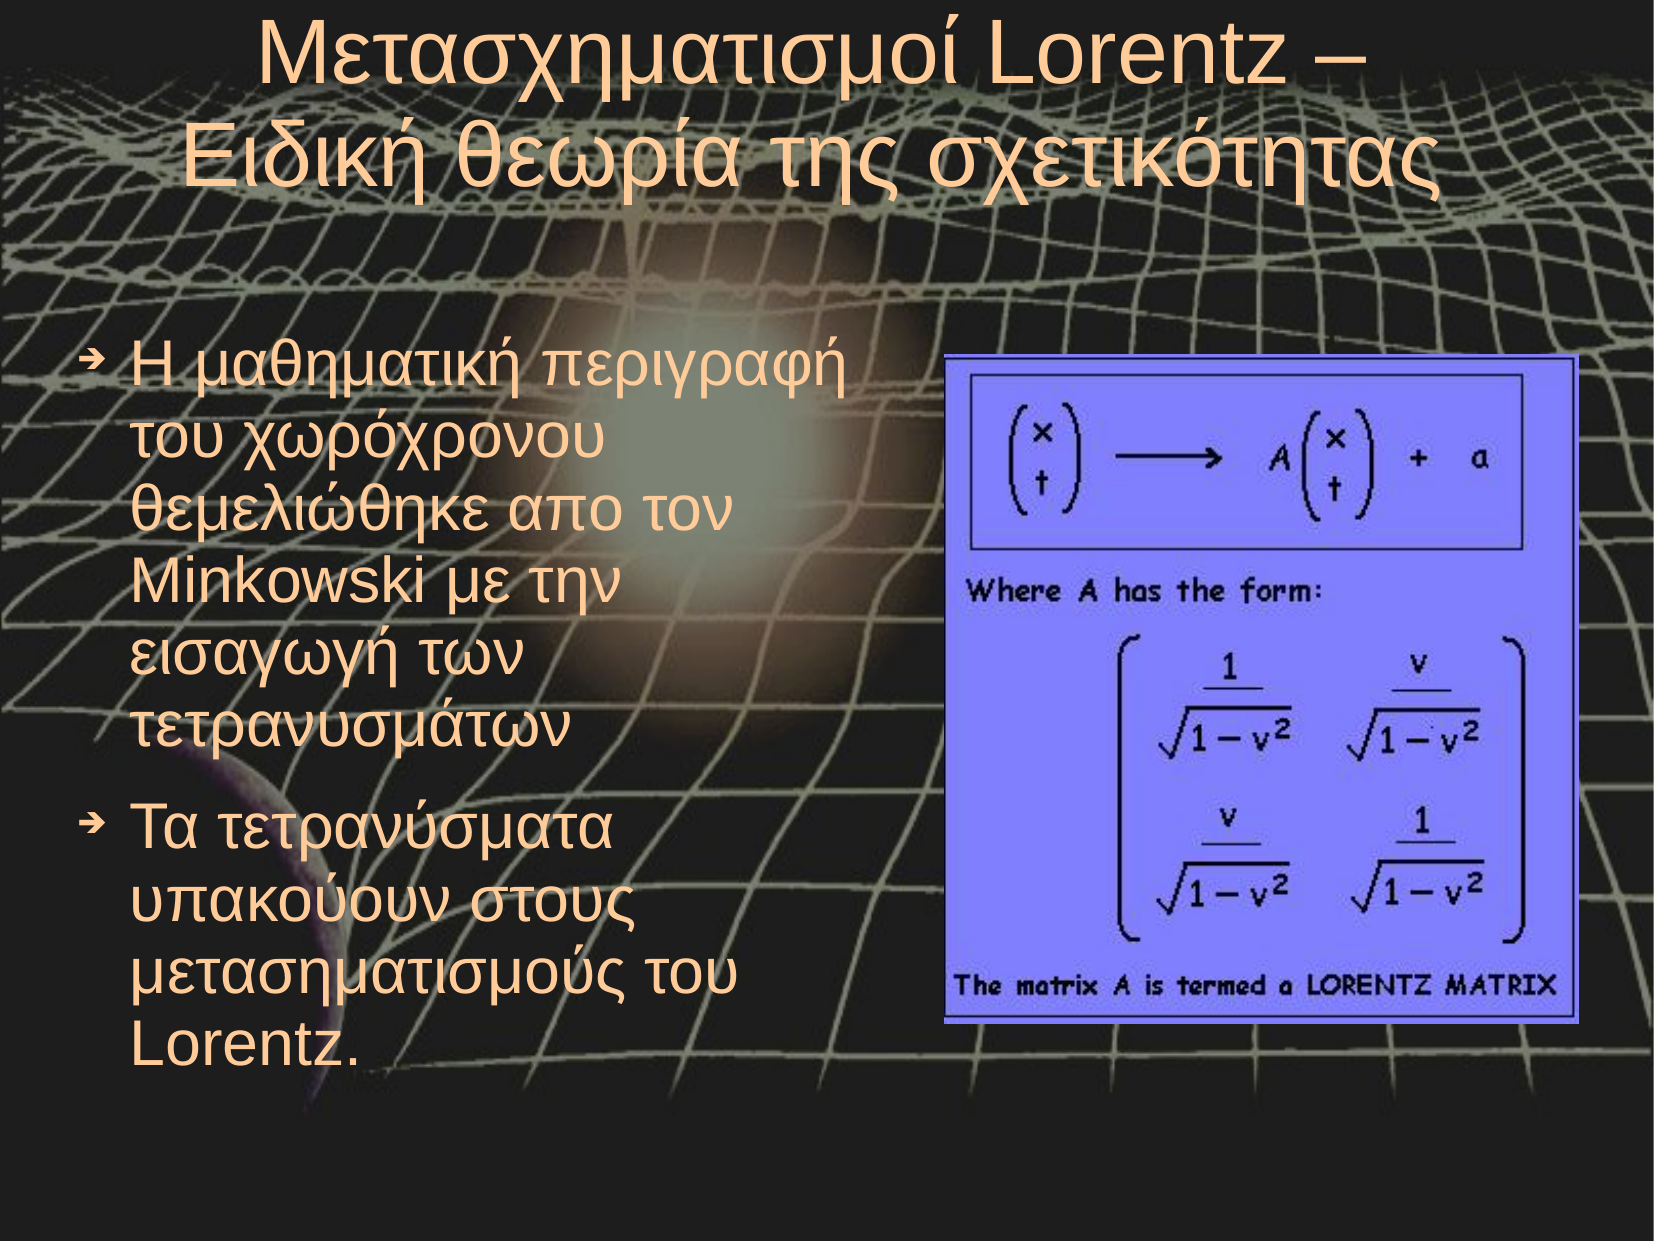

# Μετασχηματισμοί Lorentz – Ειδική θεωρία της σχετικότητας
Η μαθηματική περιγραφή του χωρόχρονου θεμελιώθηκε απο τον Minkowski με την εισαγωγή των τετρανυσμάτων
Τα τετρανύσματα υπακούουν στους μετασηματισμούς του Lorentz.